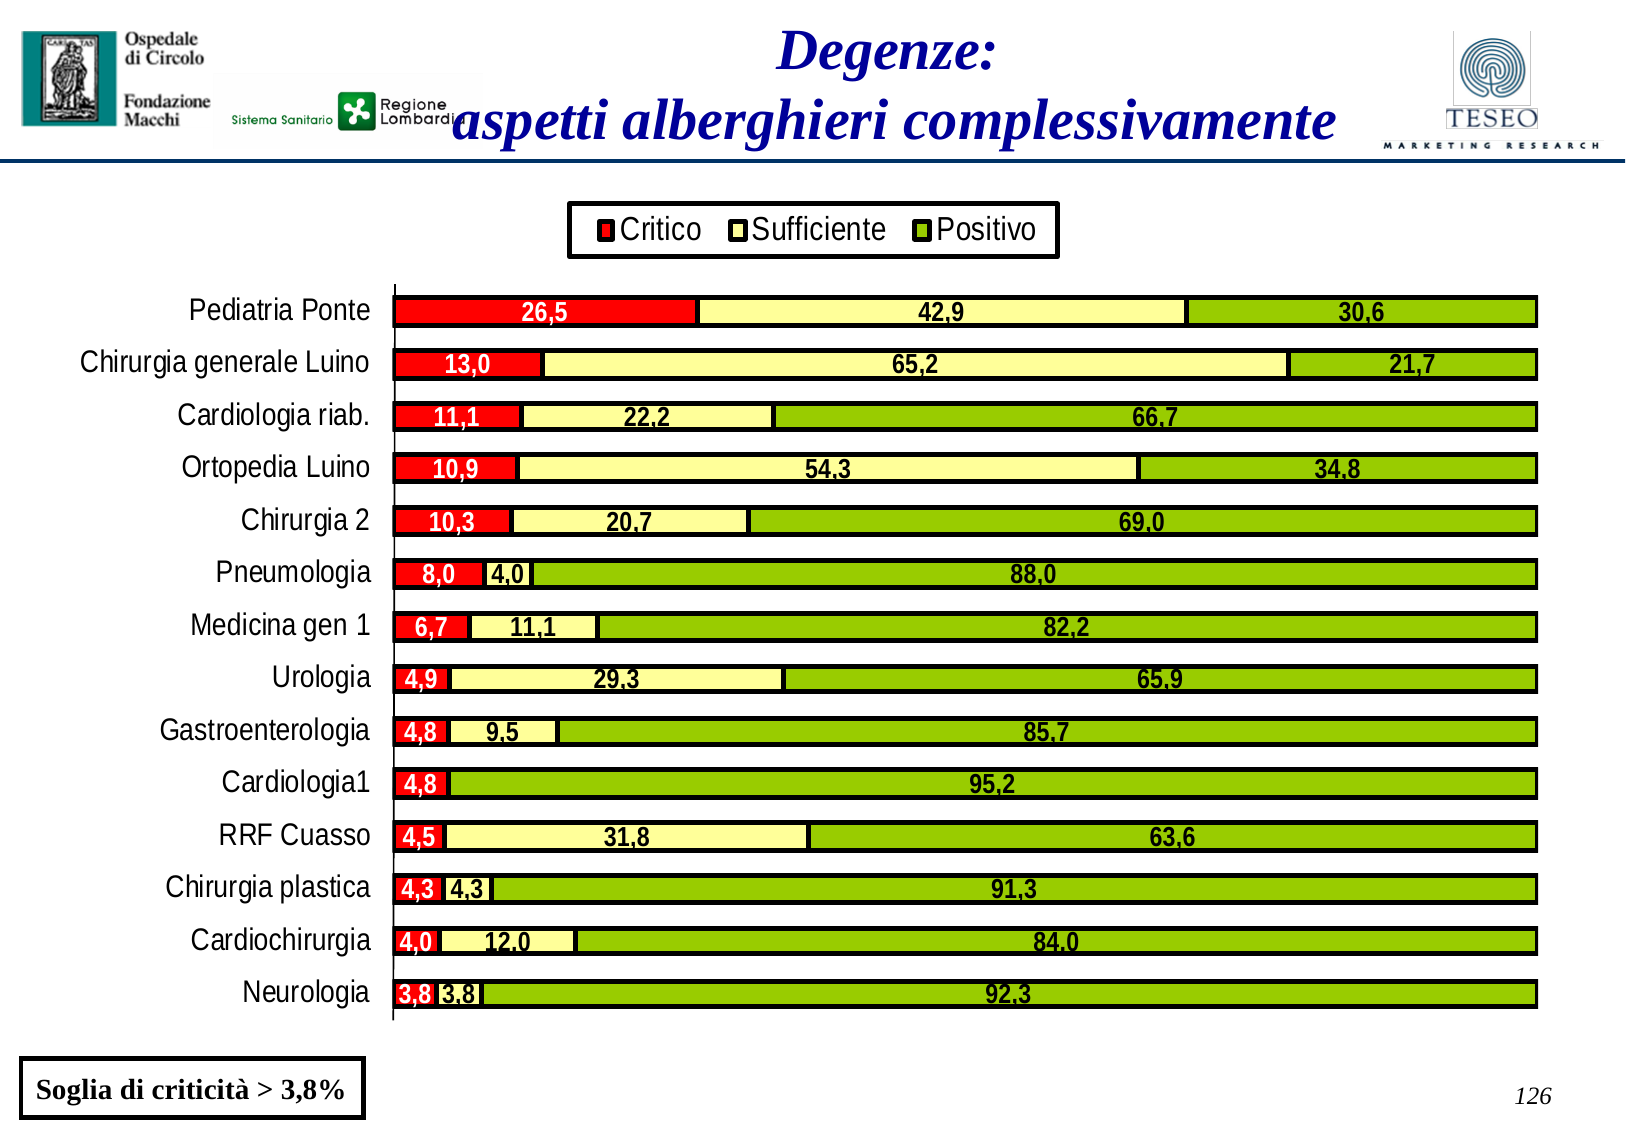

Degenze:
aspetti alberghieri complessivamente
Soglia di criticità > 3,8%